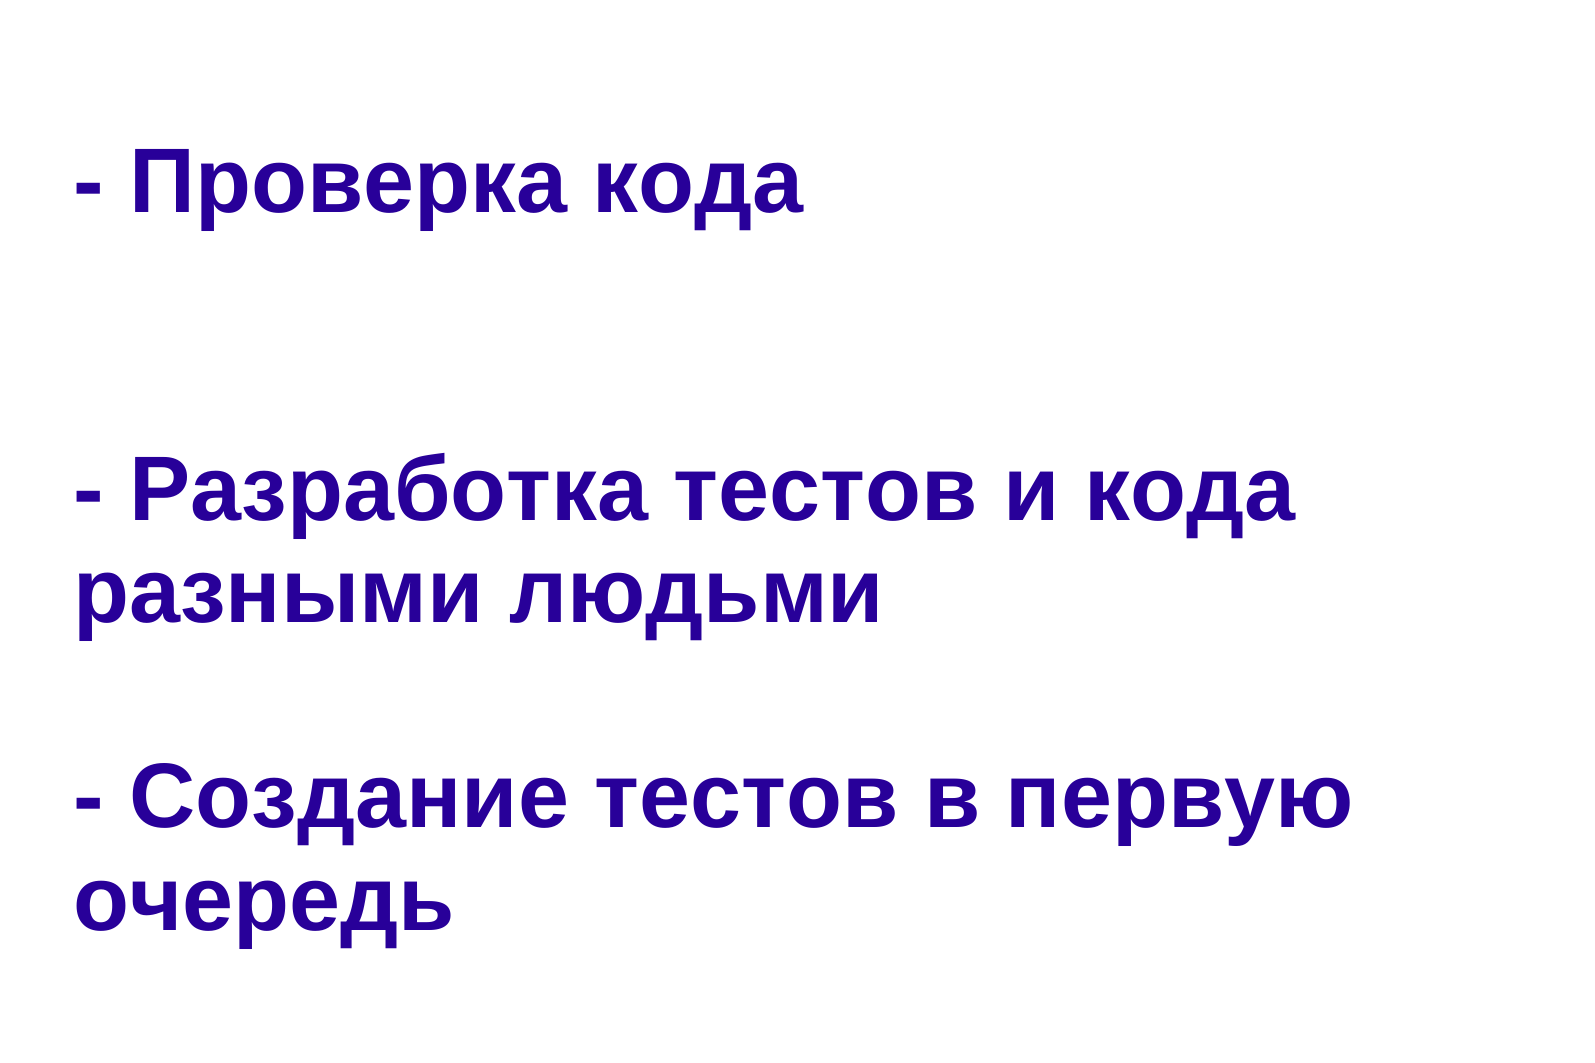

- Проверка кода
- Разработка тестов и кода разными людьми
- Создание тестов в первую очередь